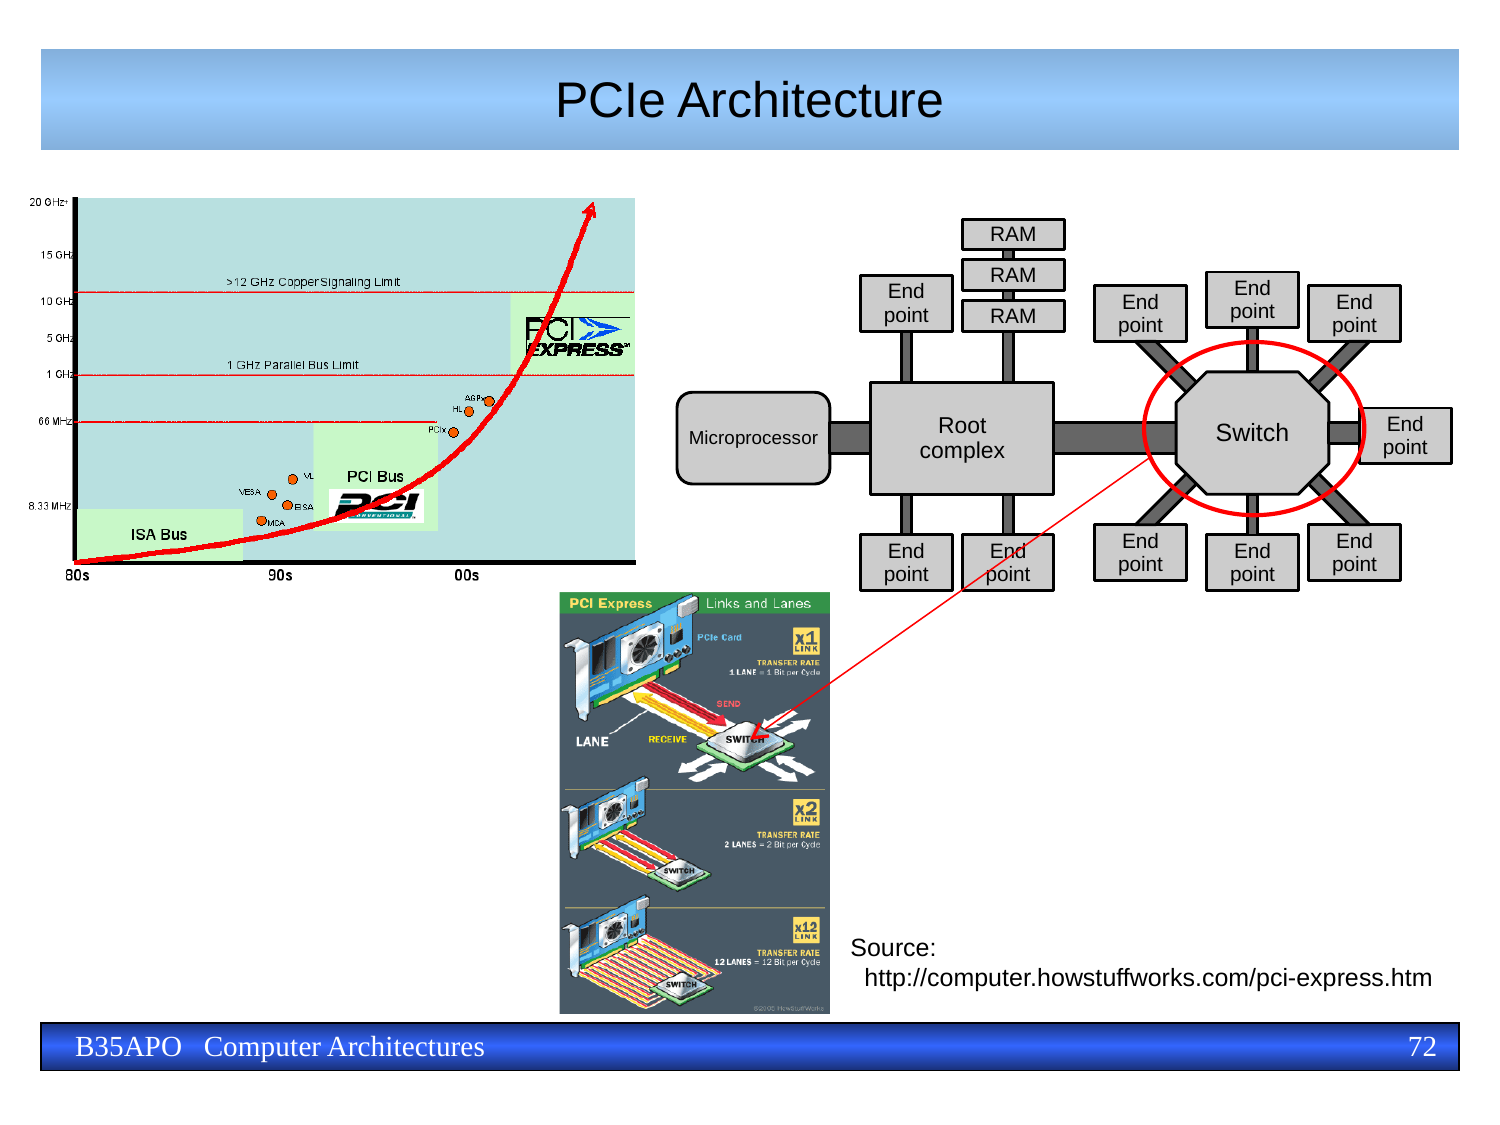

# PCIe Architecture
RAM
RAM
End
point
End
point
End
point
End
point
RAM
Switch
Root
complex
Microprocessor
End
point
End
point
End
point
End
point
End
point
End
point
Source:
 http://computer.howstuffworks.com/pci-express.htm
B35APO Computer Architectures
72